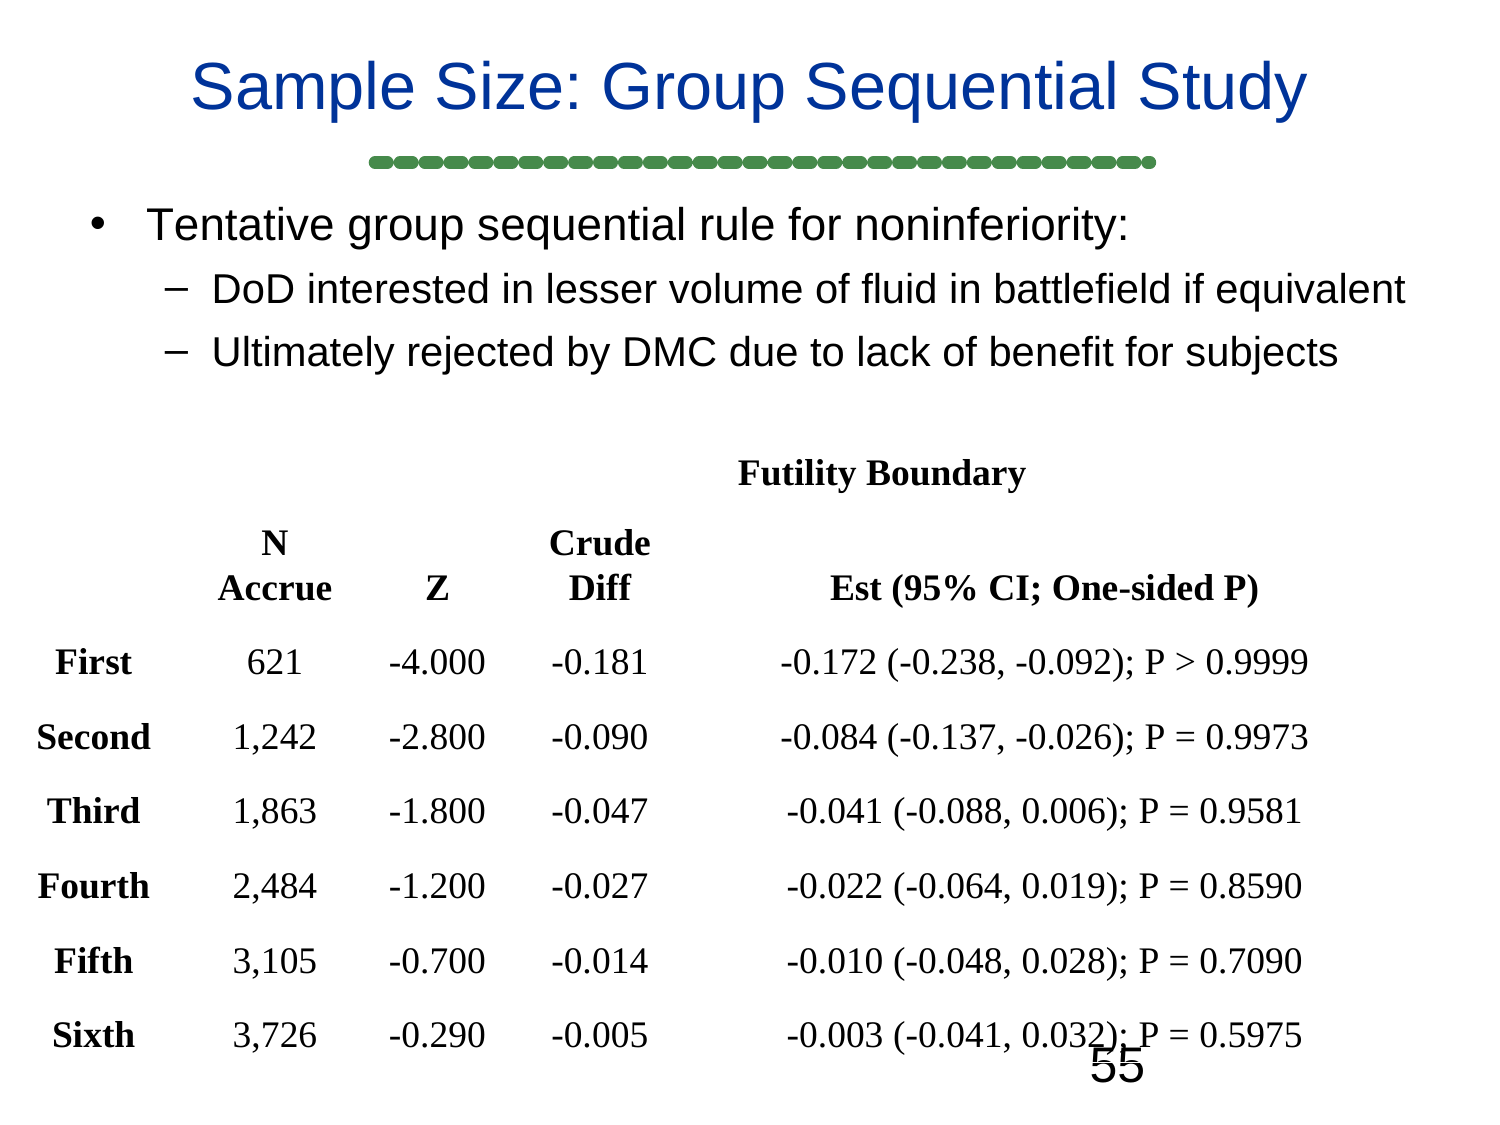

# Sample Size: Group Sequential Study
Tentative group sequential rule for noninferiority:
DoD interested in lesser volume of fluid in battlefield if equivalent
Ultimately rejected by DMC due to lack of benefit for subjects
| | | Futility Boundary | | |
| --- | --- | --- | --- | --- |
| | N Accrue | Z | Crude Diff | Est (95% CI; One-sided P) |
| First | 621 | -4.000 | -0.181 | -0.172 (-0.238, -0.092); P > 0.9999 |
| Second | 1,242 | -2.800 | -0.090 | -0.084 (-0.137, -0.026); P = 0.9973 |
| Third | 1,863 | -1.800 | -0.047 | -0.041 (-0.088, 0.006); P = 0.9581 |
| Fourth | 2,484 | -1.200 | -0.027 | -0.022 (-0.064, 0.019); P = 0.8590 |
| Fifth | 3,105 | -0.700 | -0.014 | -0.010 (-0.048, 0.028); P = 0.7090 |
| Sixth | 3,726 | -0.290 | -0.005 | -0.003 (-0.041, 0.032); P = 0.5975 |
55